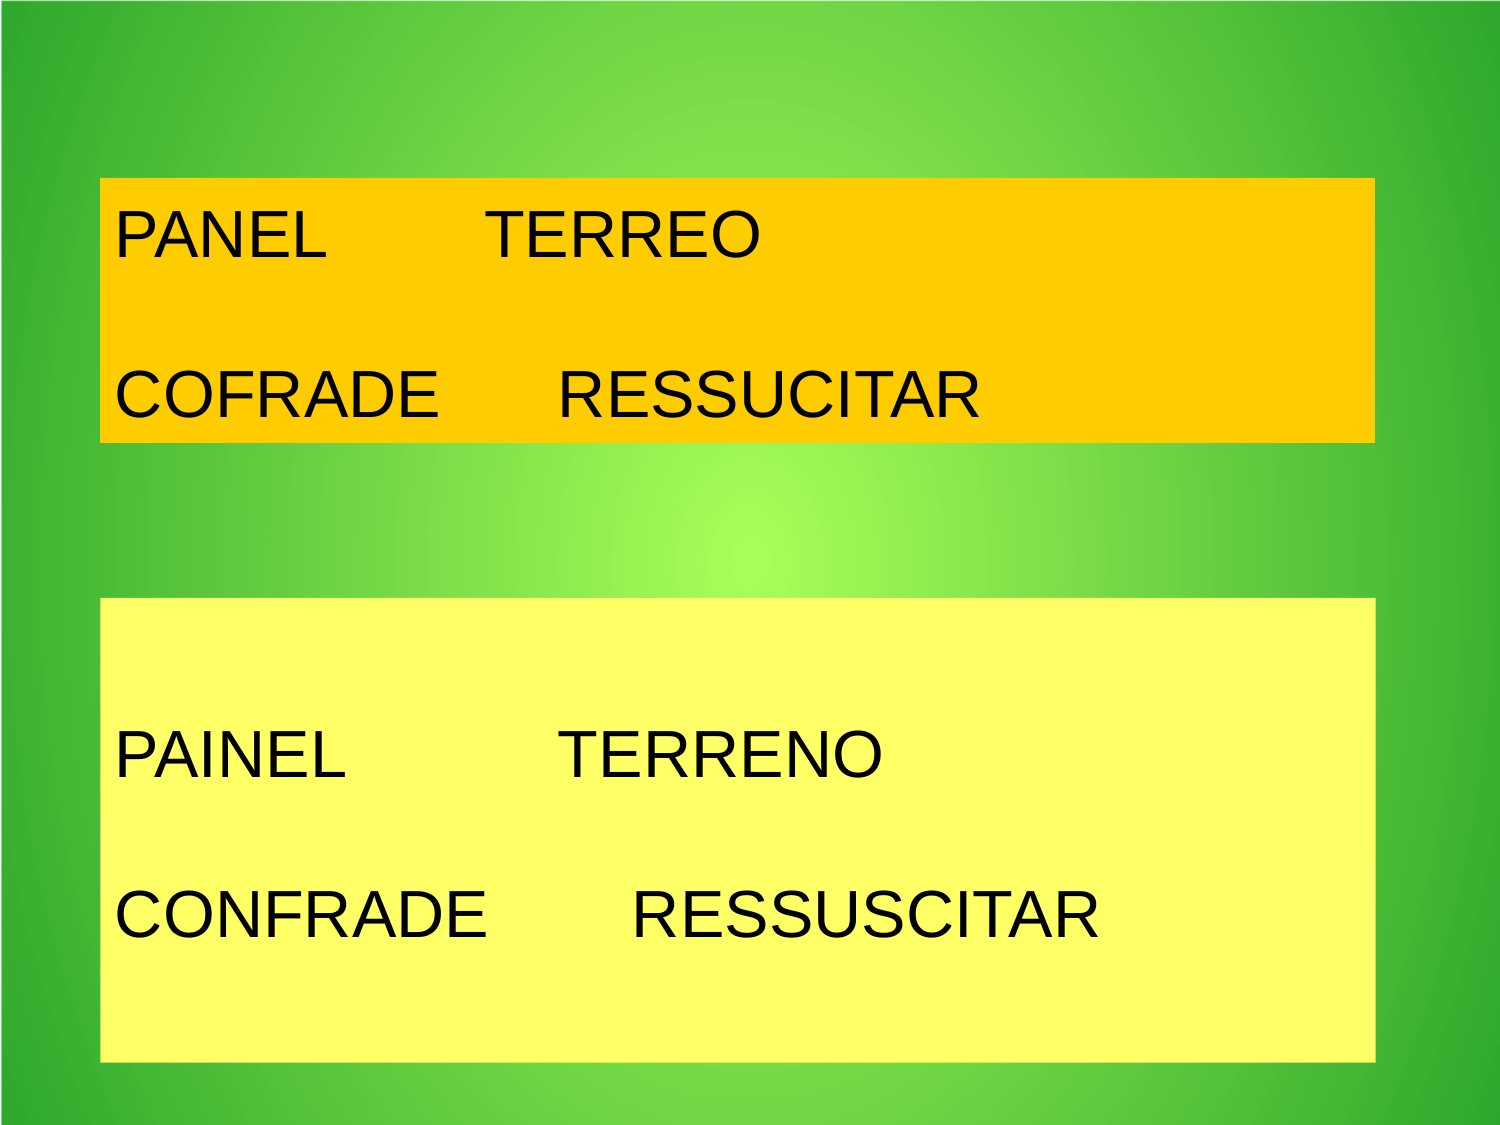

PANEL			TERREO
COFRADE		RESSUCITAR
PAINEL			TERRENO
CONFRADE		RESSUSCITAR